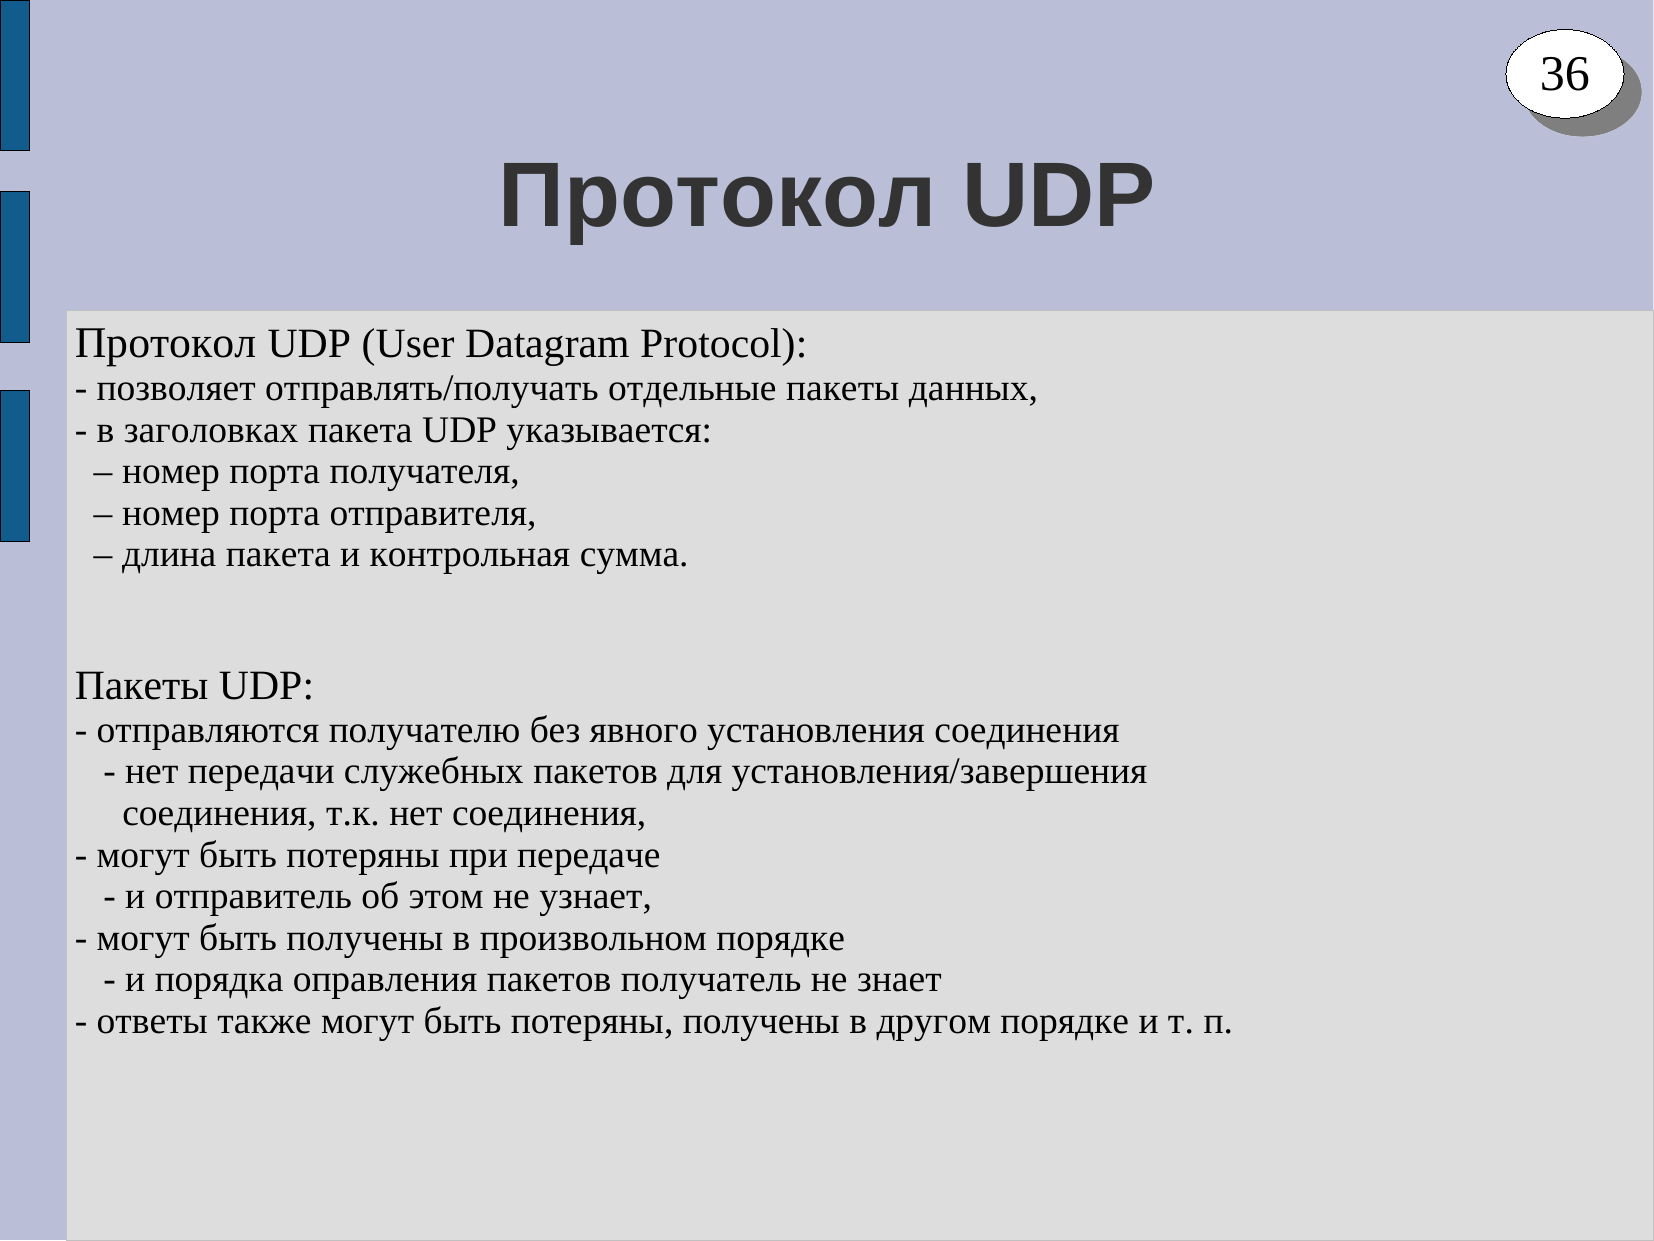

36
# Протокол UDP
Протокол UDP (User Datagram Protocol):
- позволяет отправлять/получать отдельные пакеты данных,
- в заголовках пакета UDP указывается:
 – номер порта получателя,
 – номер порта отправителя,
 – длина пакета и контрольная сумма.
Пакеты UDP:
- отправляются получателю без явного установления соединения
 - нет передачи служебных пакетов для установления/завершения
 соединения, т.к. нет соединения,
- могут быть потеряны при передаче
 - и отправитель об этом не узнает,
- могут быть получены в произвольном порядке
 - и порядка оправления пакетов получатель не знает
- ответы также могут быть потеряны, получены в другом порядке и т. п.